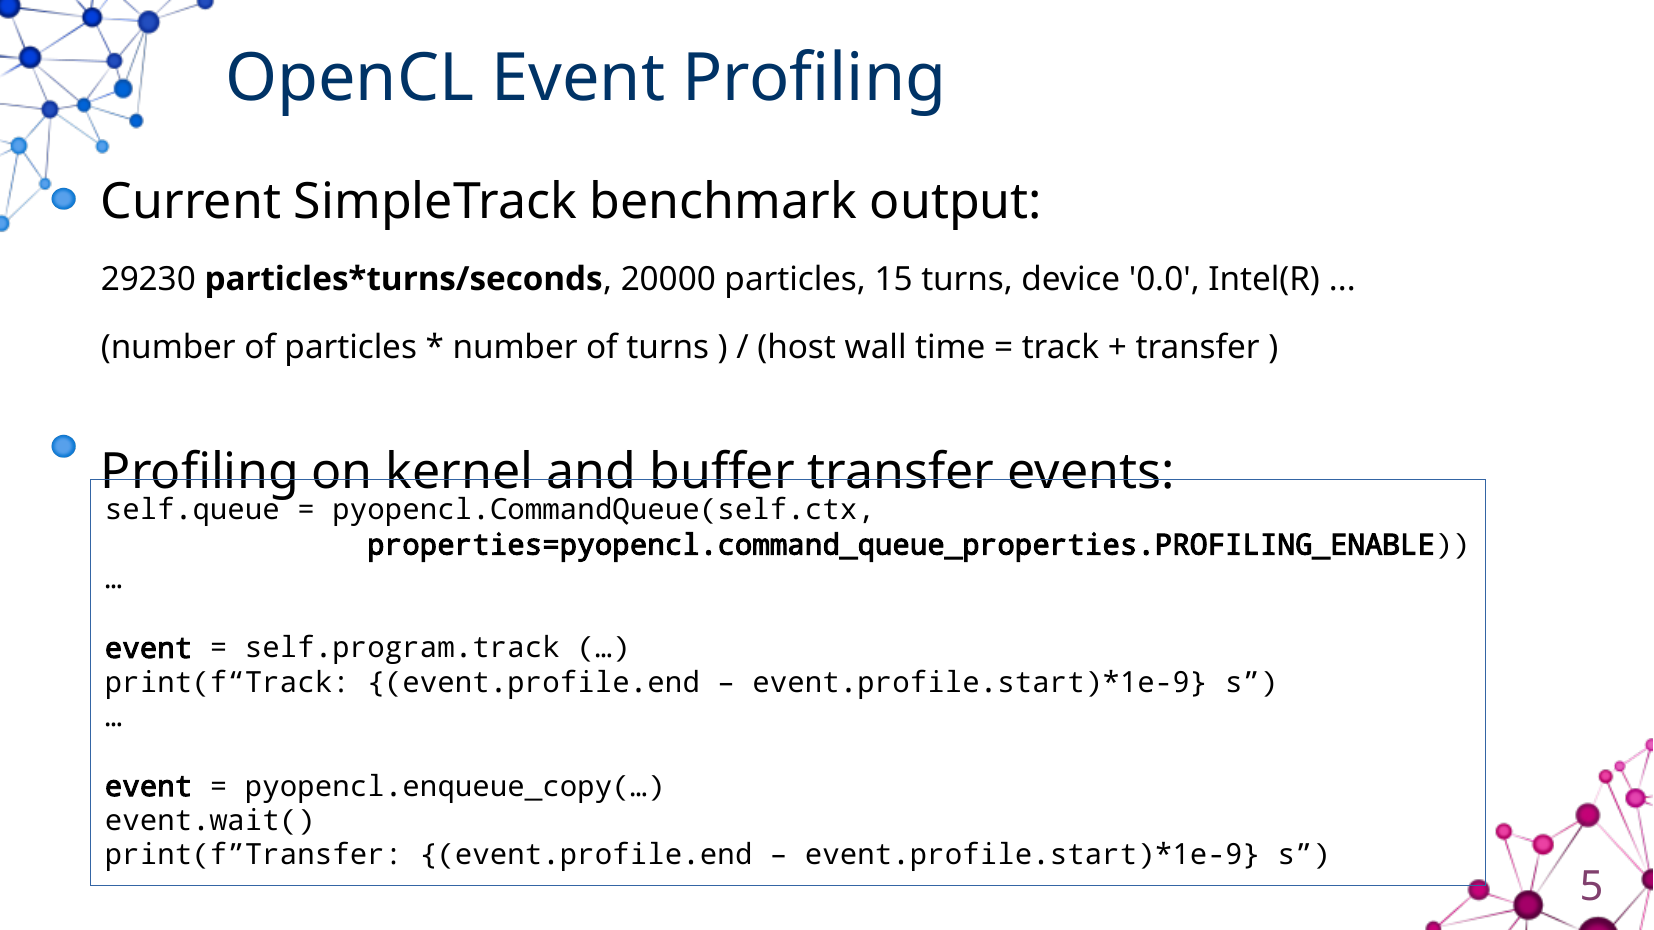

# OpenCL Event Profiling
Current SimpleTrack benchmark output:
29230 particles*turns/seconds, 20000 particles, 15 turns, device '0.0', Intel(R) ...
(number of particles * number of turns ) / (host wall time = track + transfer )
Profiling on kernel and buffer transfer events:
self.queue = pyopencl.CommandQueue(self.ctx,
 properties=pyopencl.command_queue_properties.PROFILING_ENABLE))
…
event = self.program.track (…)
print(f“Track: {(event.profile.end – event.profile.start)*1e-9} s”)
…
event = pyopencl.enqueue_copy(…)
event.wait()
print(f”Transfer: {(event.profile.end – event.profile.start)*1e-9} s”)